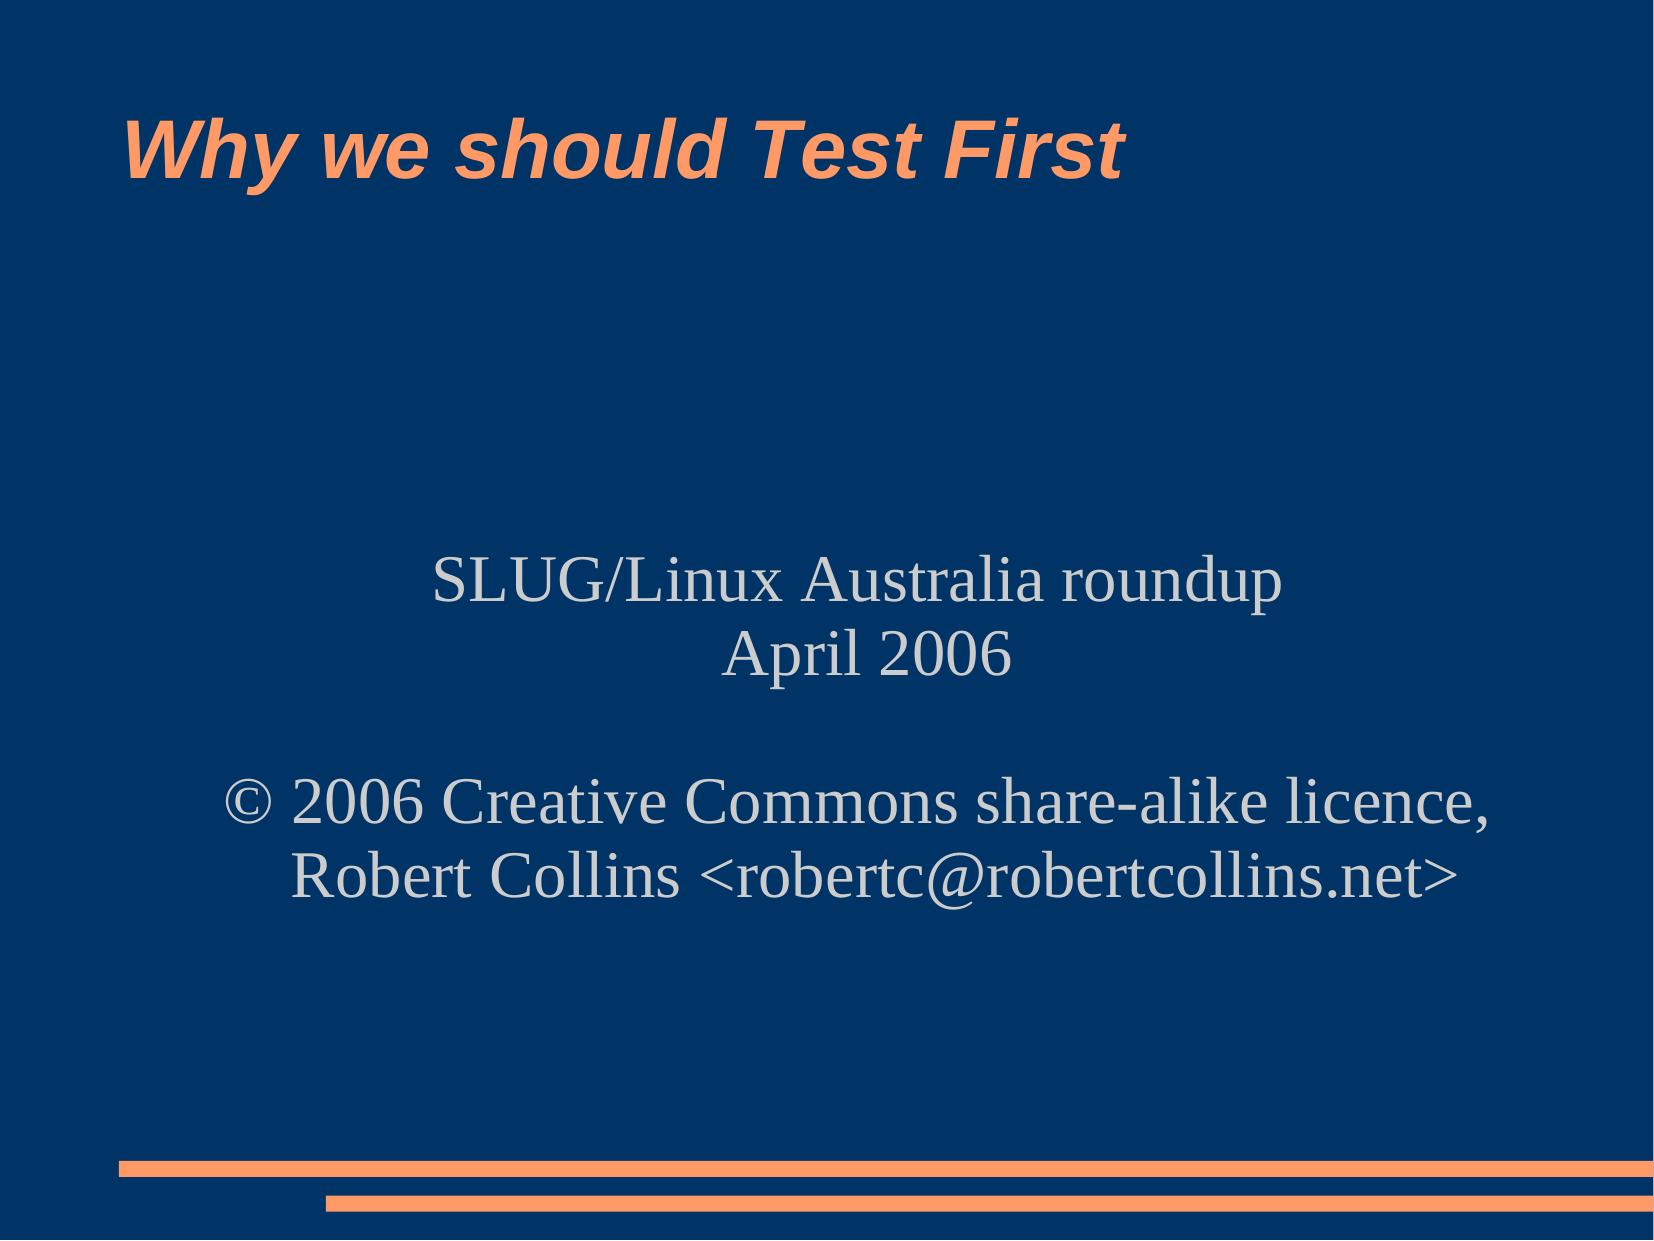

# Why we should Test First
SLUG/Linux Australia roundup
 April 2006
© 2006 Creative Commons share-alike licence, Robert Collins <robertc@robertcollins.net>